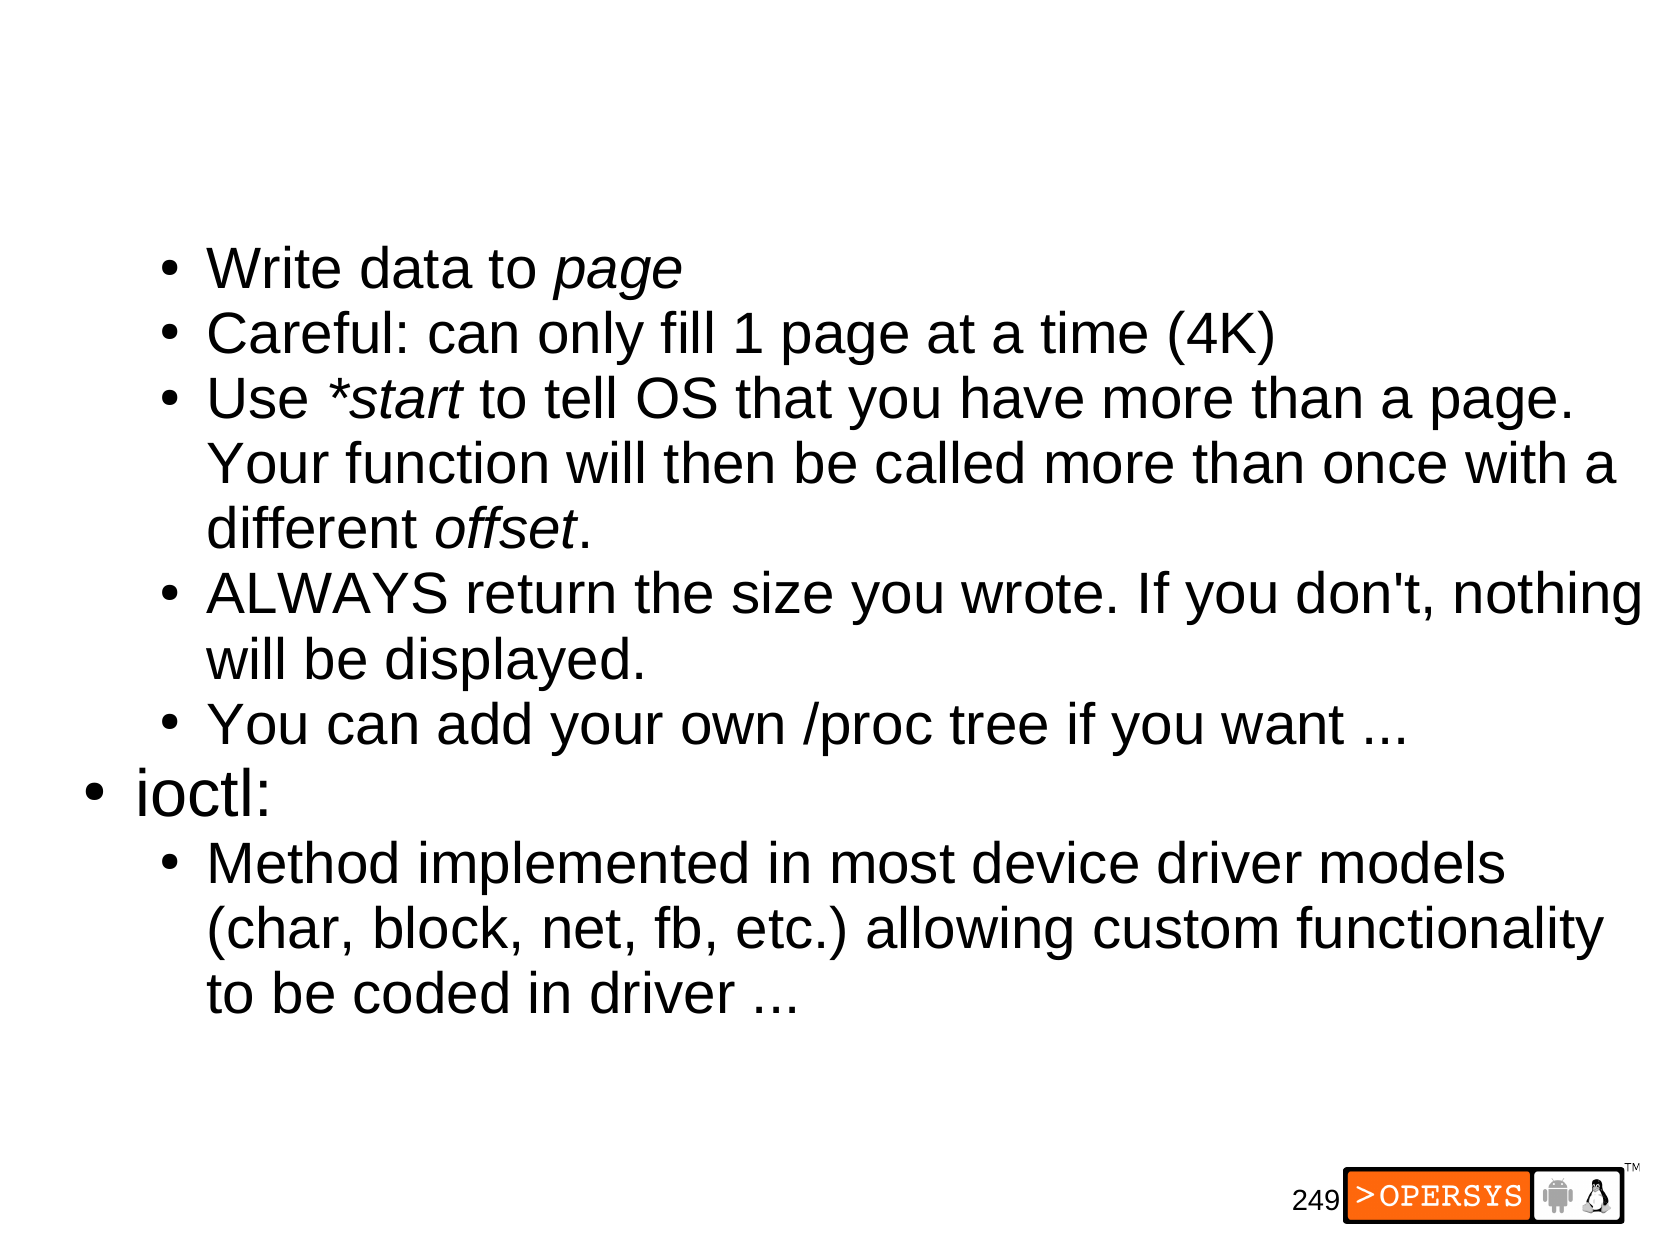

# Write data to page
Careful: can only fill 1 page at a time (4K)
Use *start to tell OS that you have more than a page. Your function will then be called more than once with a different offset.
ALWAYS return the size you wrote. If you don't, nothing will be displayed.
You can add your own /proc tree if you want ...
ioctl:
Method implemented in most device driver models (char, block, net, fb, etc.) allowing custom functionality to be coded in driver ...